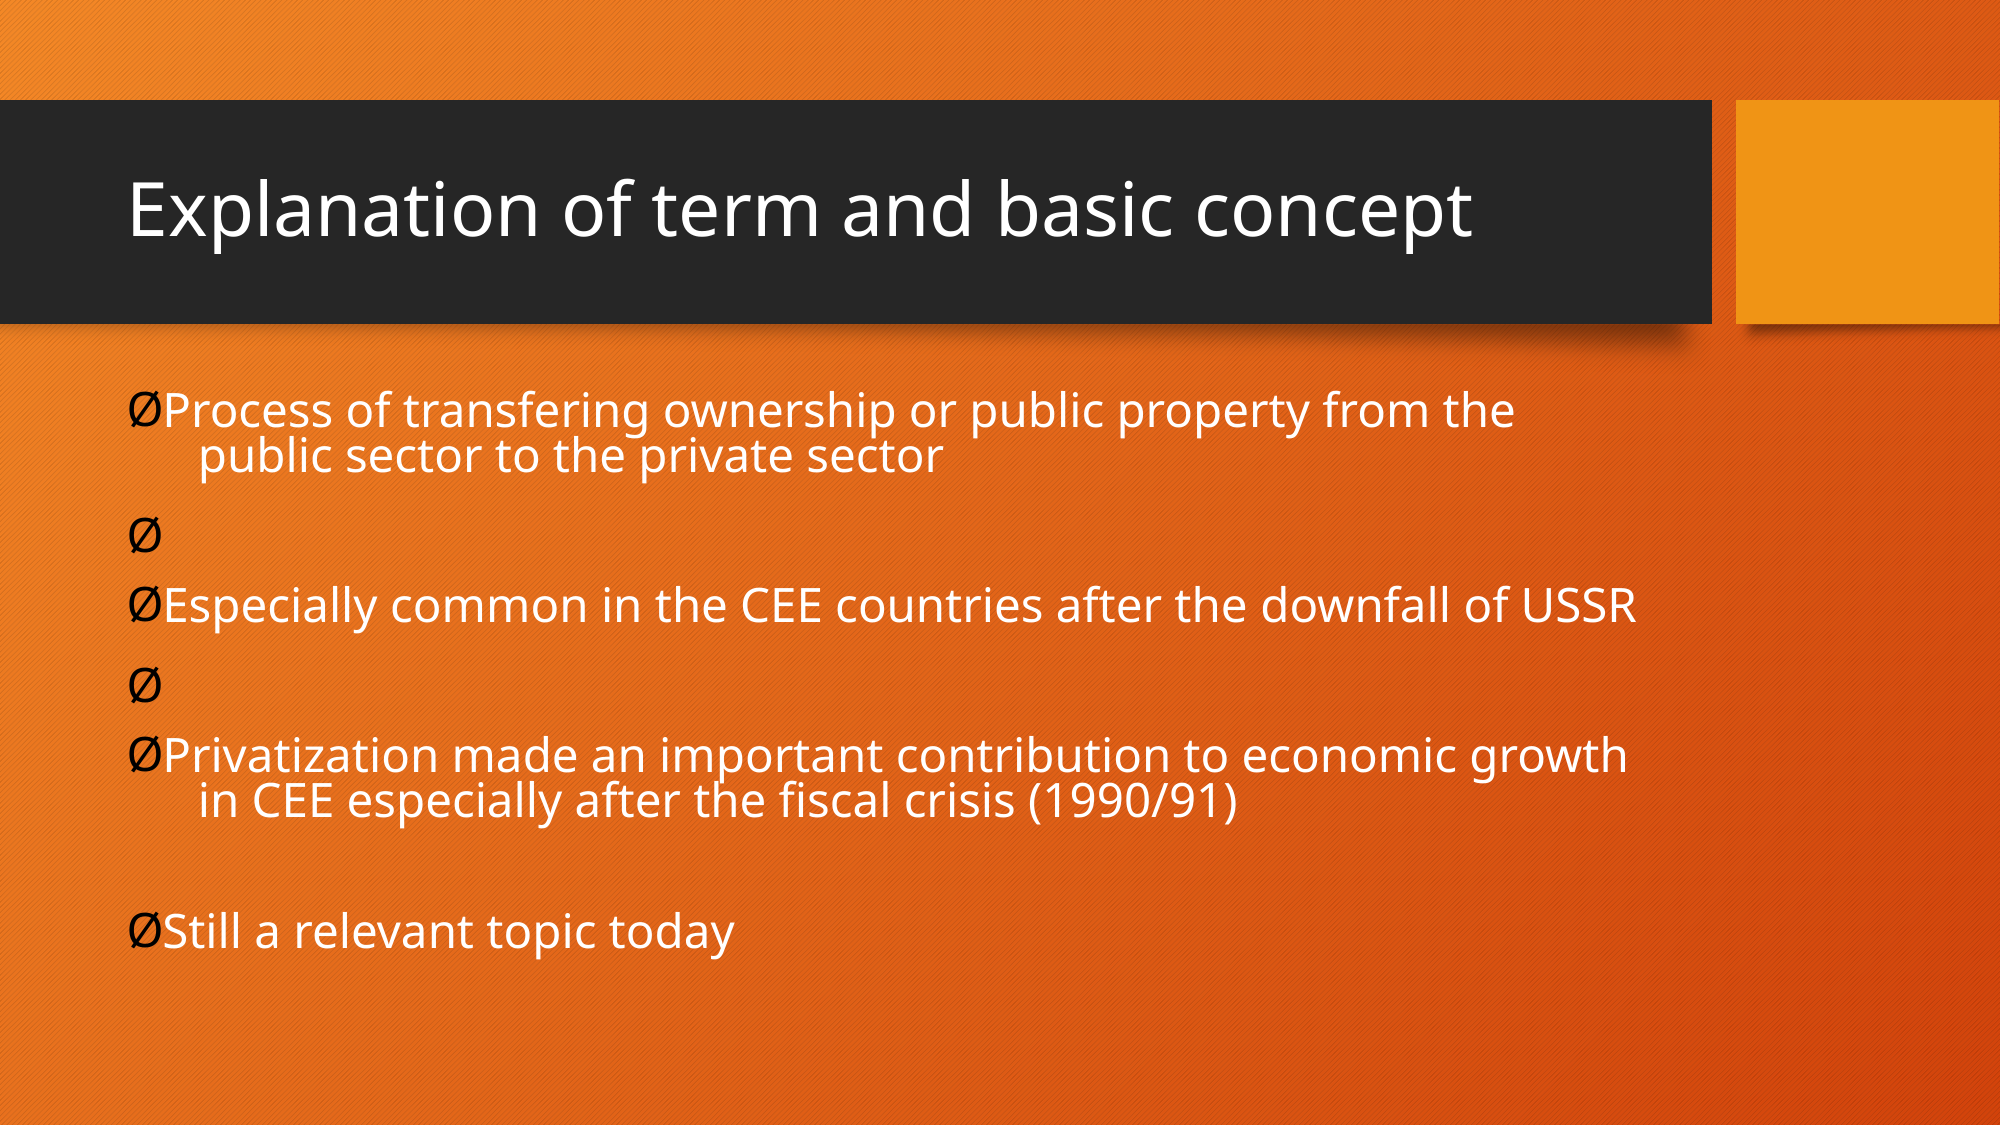

# Explanation of term and basic concept
Process of transfering ownership or public property from the public sector to the private sector
Especially common in the CEE countries after the downfall of USSR
Privatization made an important contribution to economic growth in CEE especially after the fiscal crisis (1990/91)
Still a relevant topic today